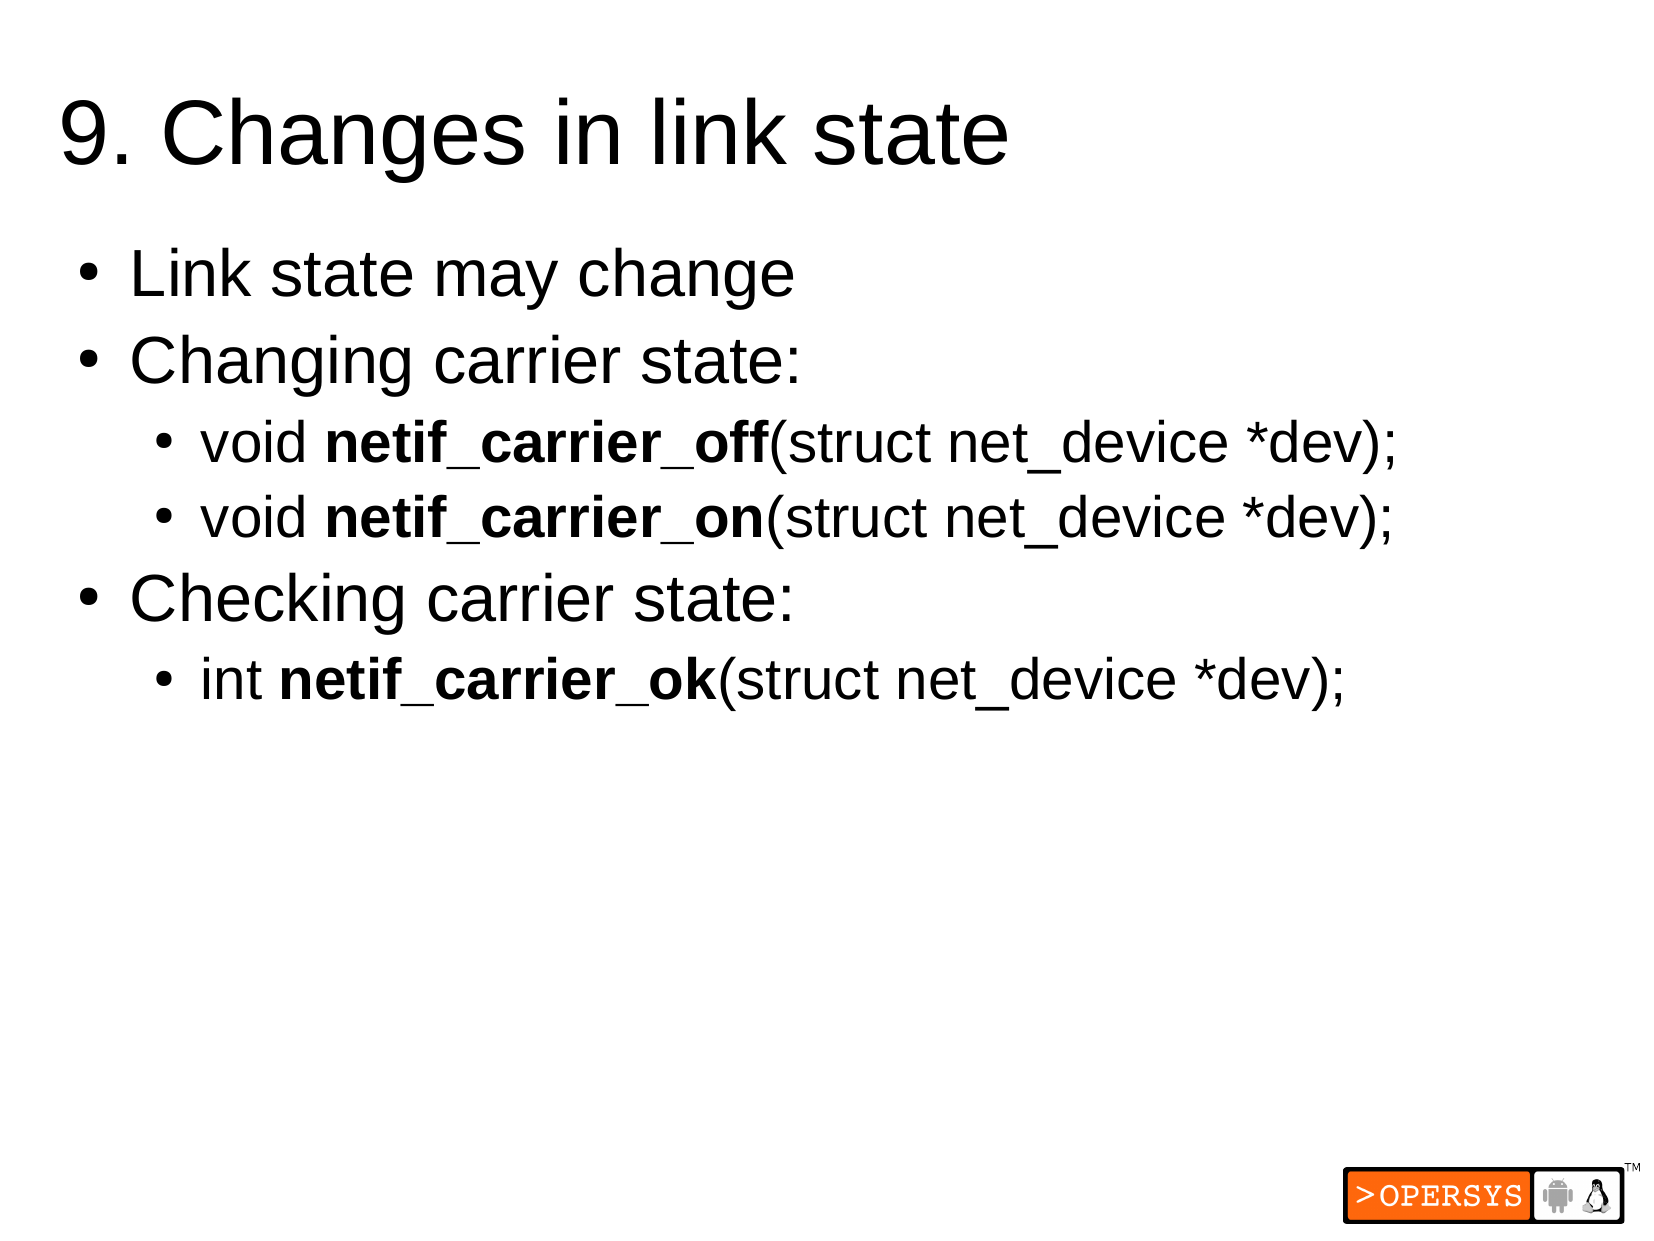

# 9. Changes in link state
Link state may change
Changing carrier state:
void netif_carrier_off(struct net_device *dev);
void netif_carrier_on(struct net_device *dev);
Checking carrier state:
int netif_carrier_ok(struct net_device *dev);